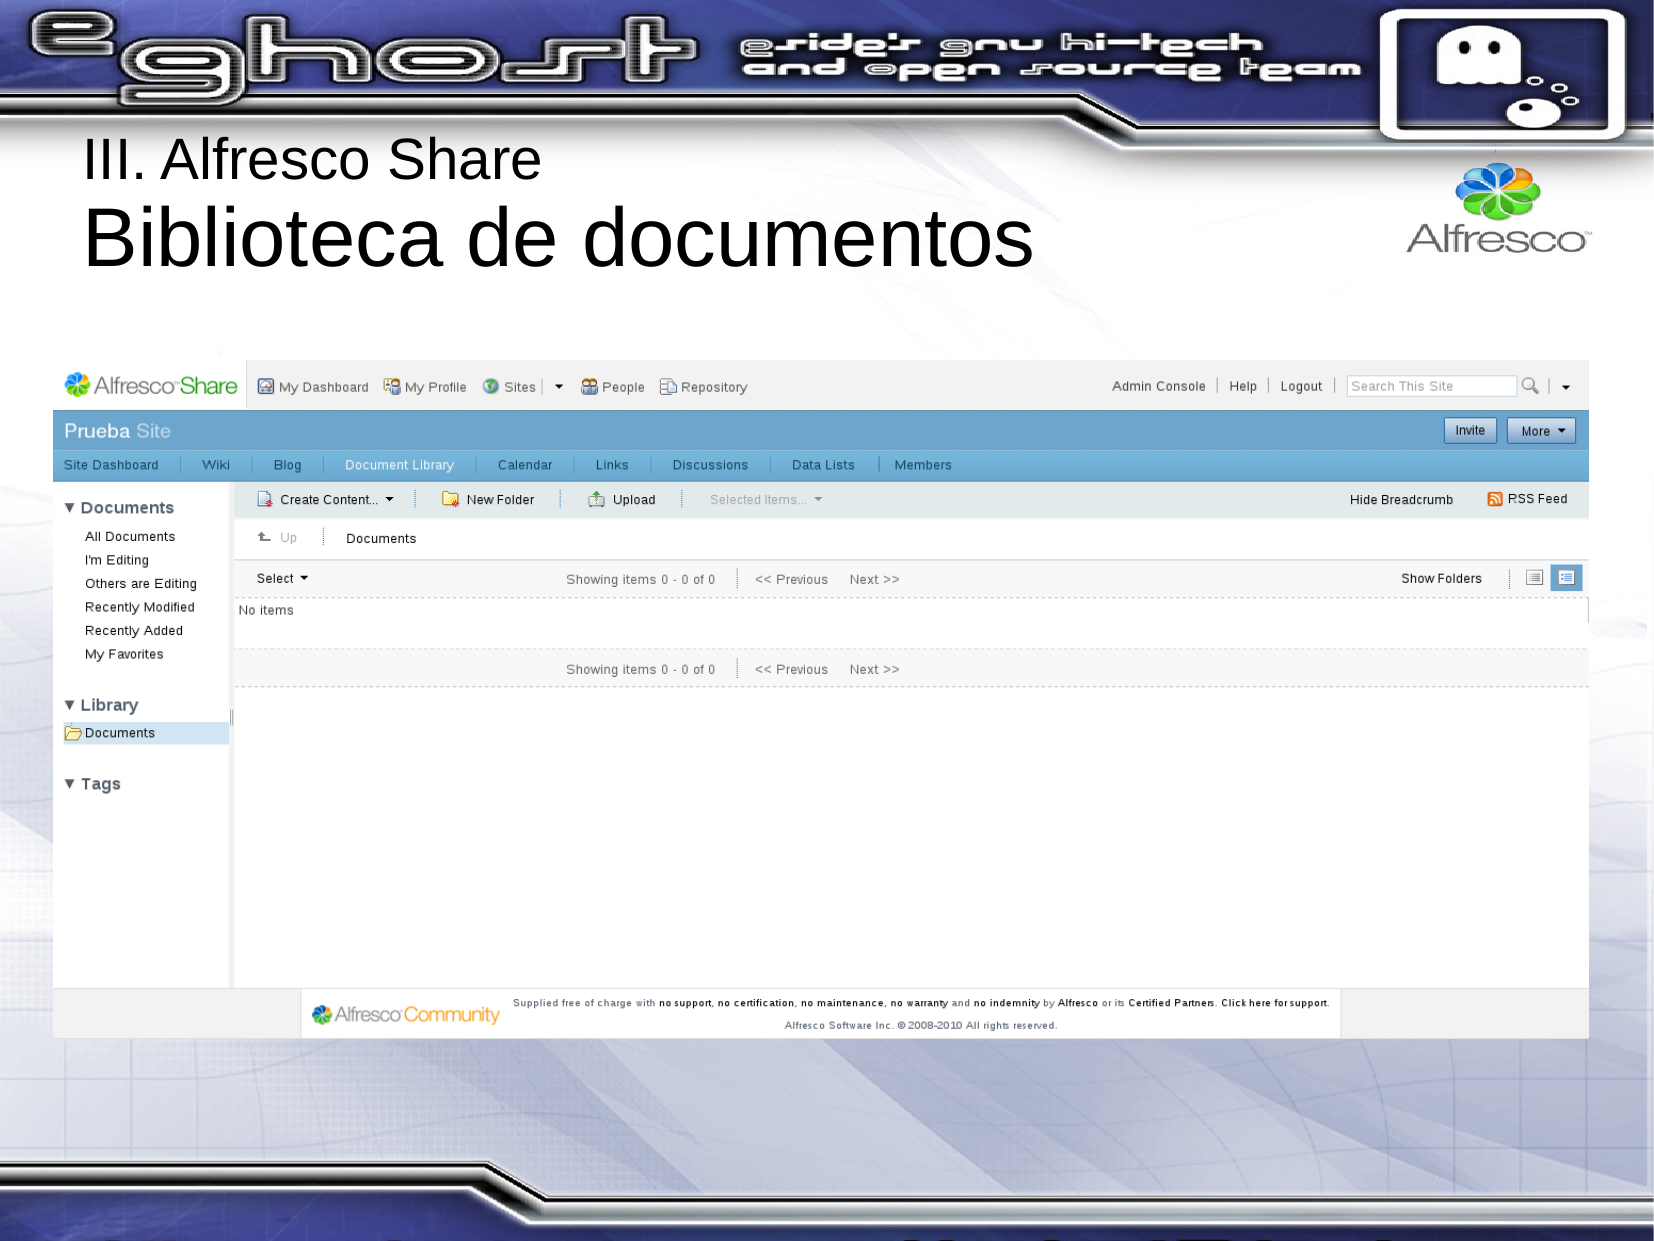

# III. Alfresco Share Biblioteca de documentos